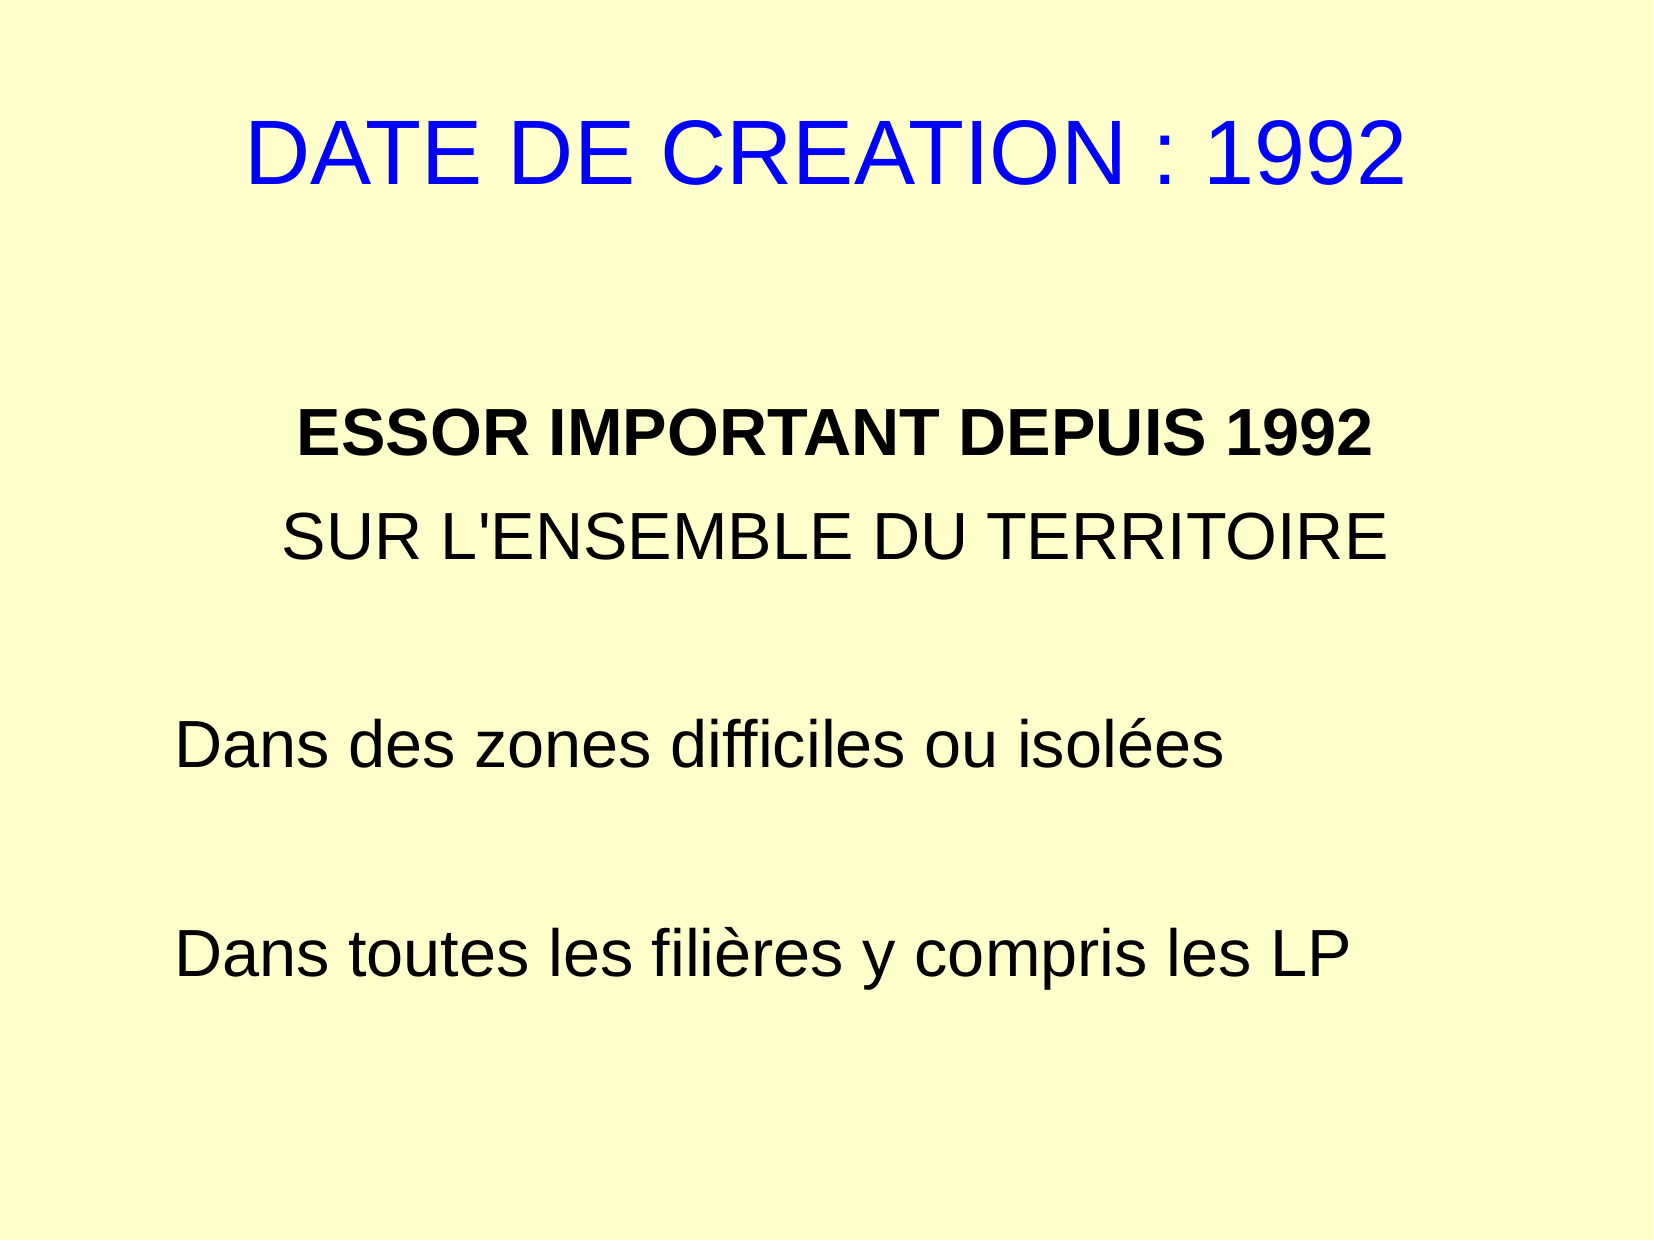

# DATE DE CREATION : 1992
ESSOR IMPORTANT DEPUIS 1992
SUR L'ENSEMBLE DU TERRITOIRE
 Dans des zones difficiles ou isolées
 Dans toutes les filières y compris les LP